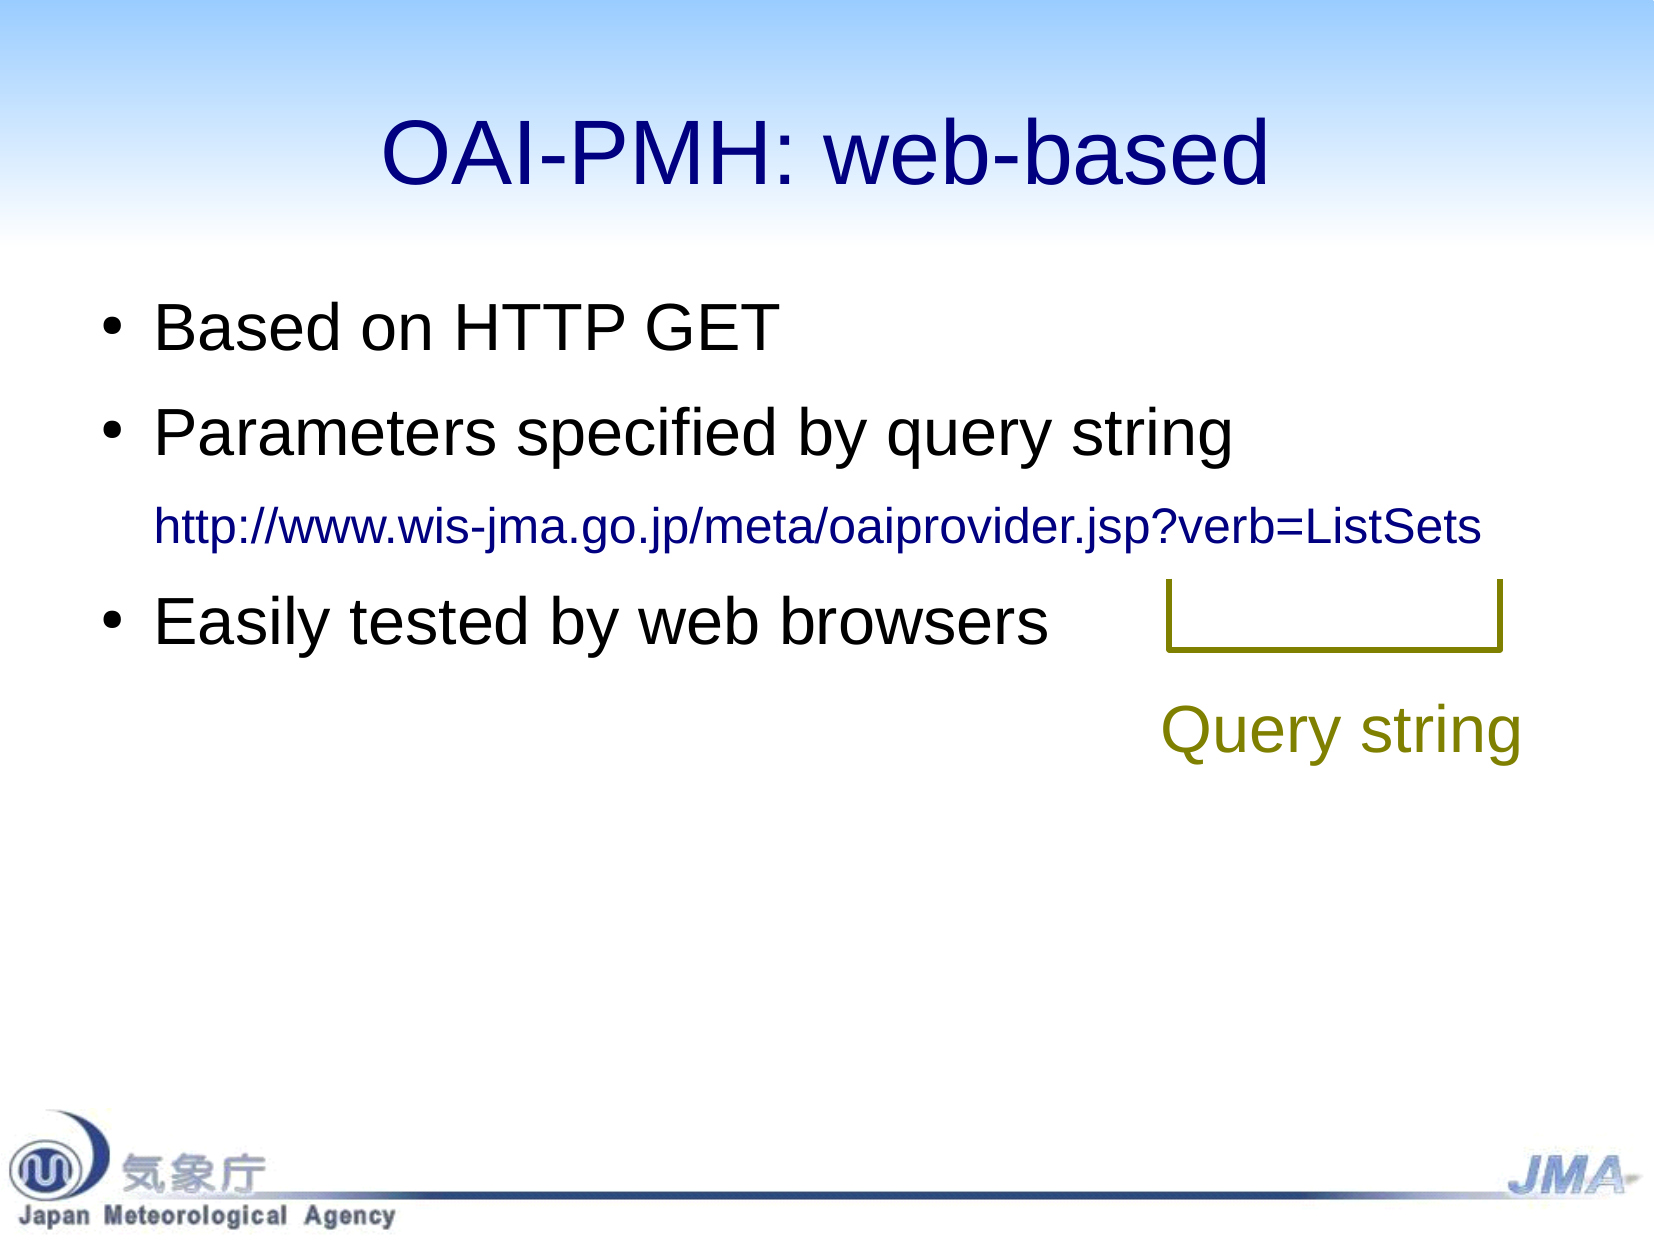

# OAI-PMH: web-based
Based on HTTP GET
Parameters specified by query string
http://www.wis-jma.go.jp/meta/oaiprovider.jsp?verb=ListSets
Easily tested by web browsers
Query string